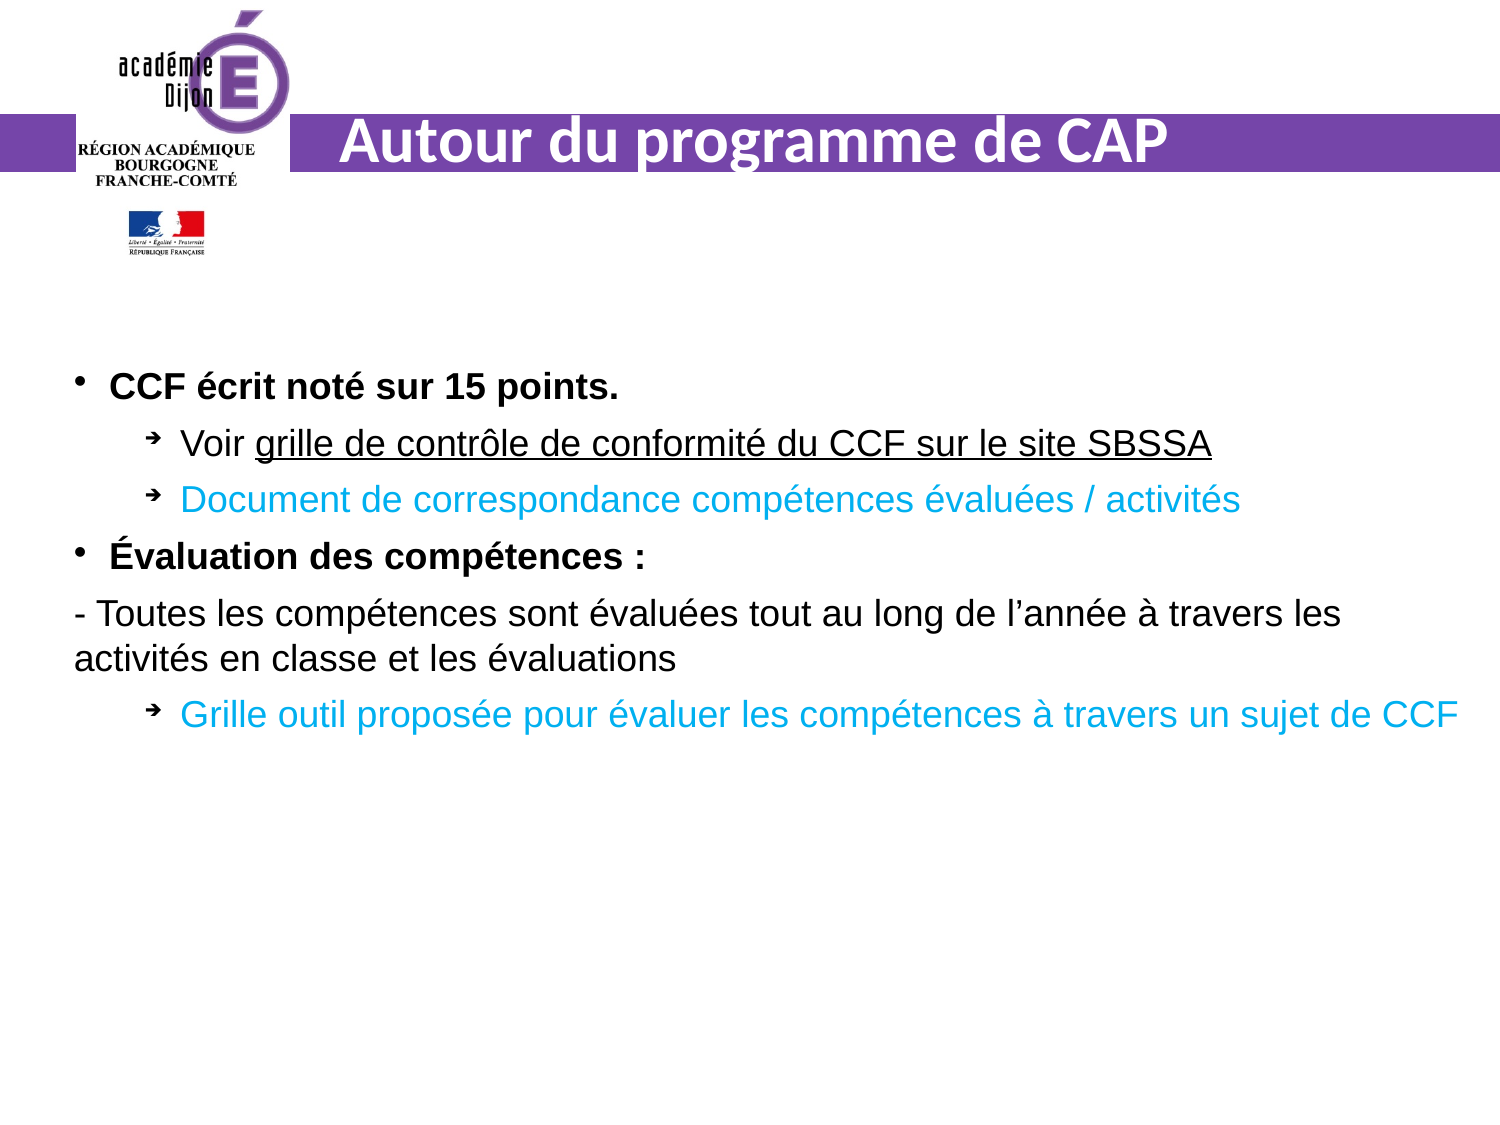

Autour du programme de CAP
CCF écrit noté sur 15 points.
Voir grille de contrôle de conformité du CCF sur le site SBSSA
Document de correspondance compétences évaluées / activités
Évaluation des compétences :
- Toutes les compétences sont évaluées tout au long de l’année à travers les activités en classe et les évaluations
Grille outil proposée pour évaluer les compétences à travers un sujet de CCF